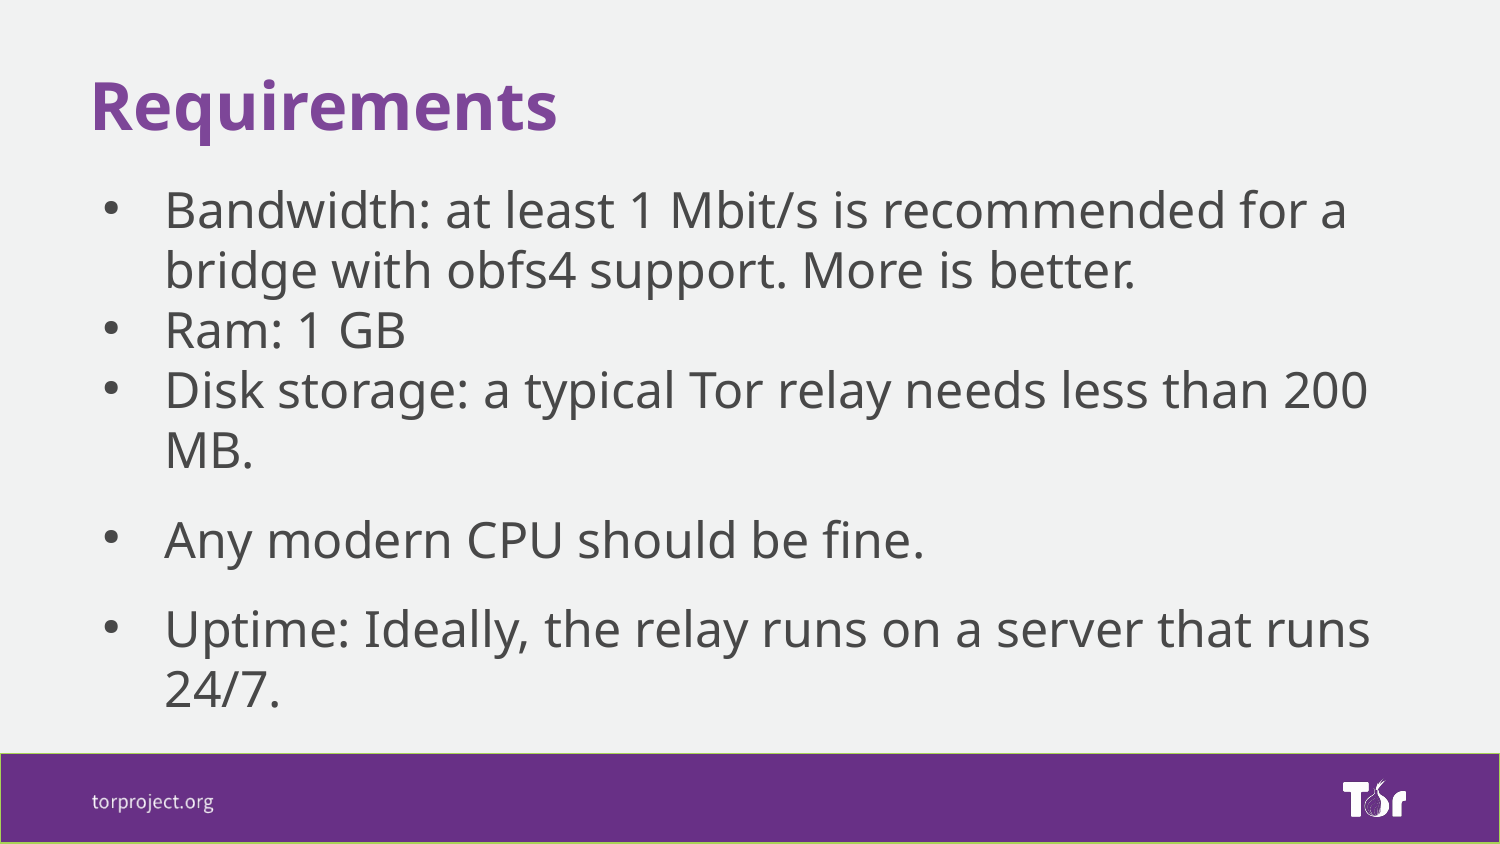

Requirements
Bandwidth: at least 1 Mbit/s is recommended for a bridge with obfs4 support. More is better.
Ram: 1 GB
Disk storage: a typical Tor relay needs less than 200 MB.
Any modern CPU should be fine.
Uptime: Ideally, the relay runs on a server that runs 24/7.